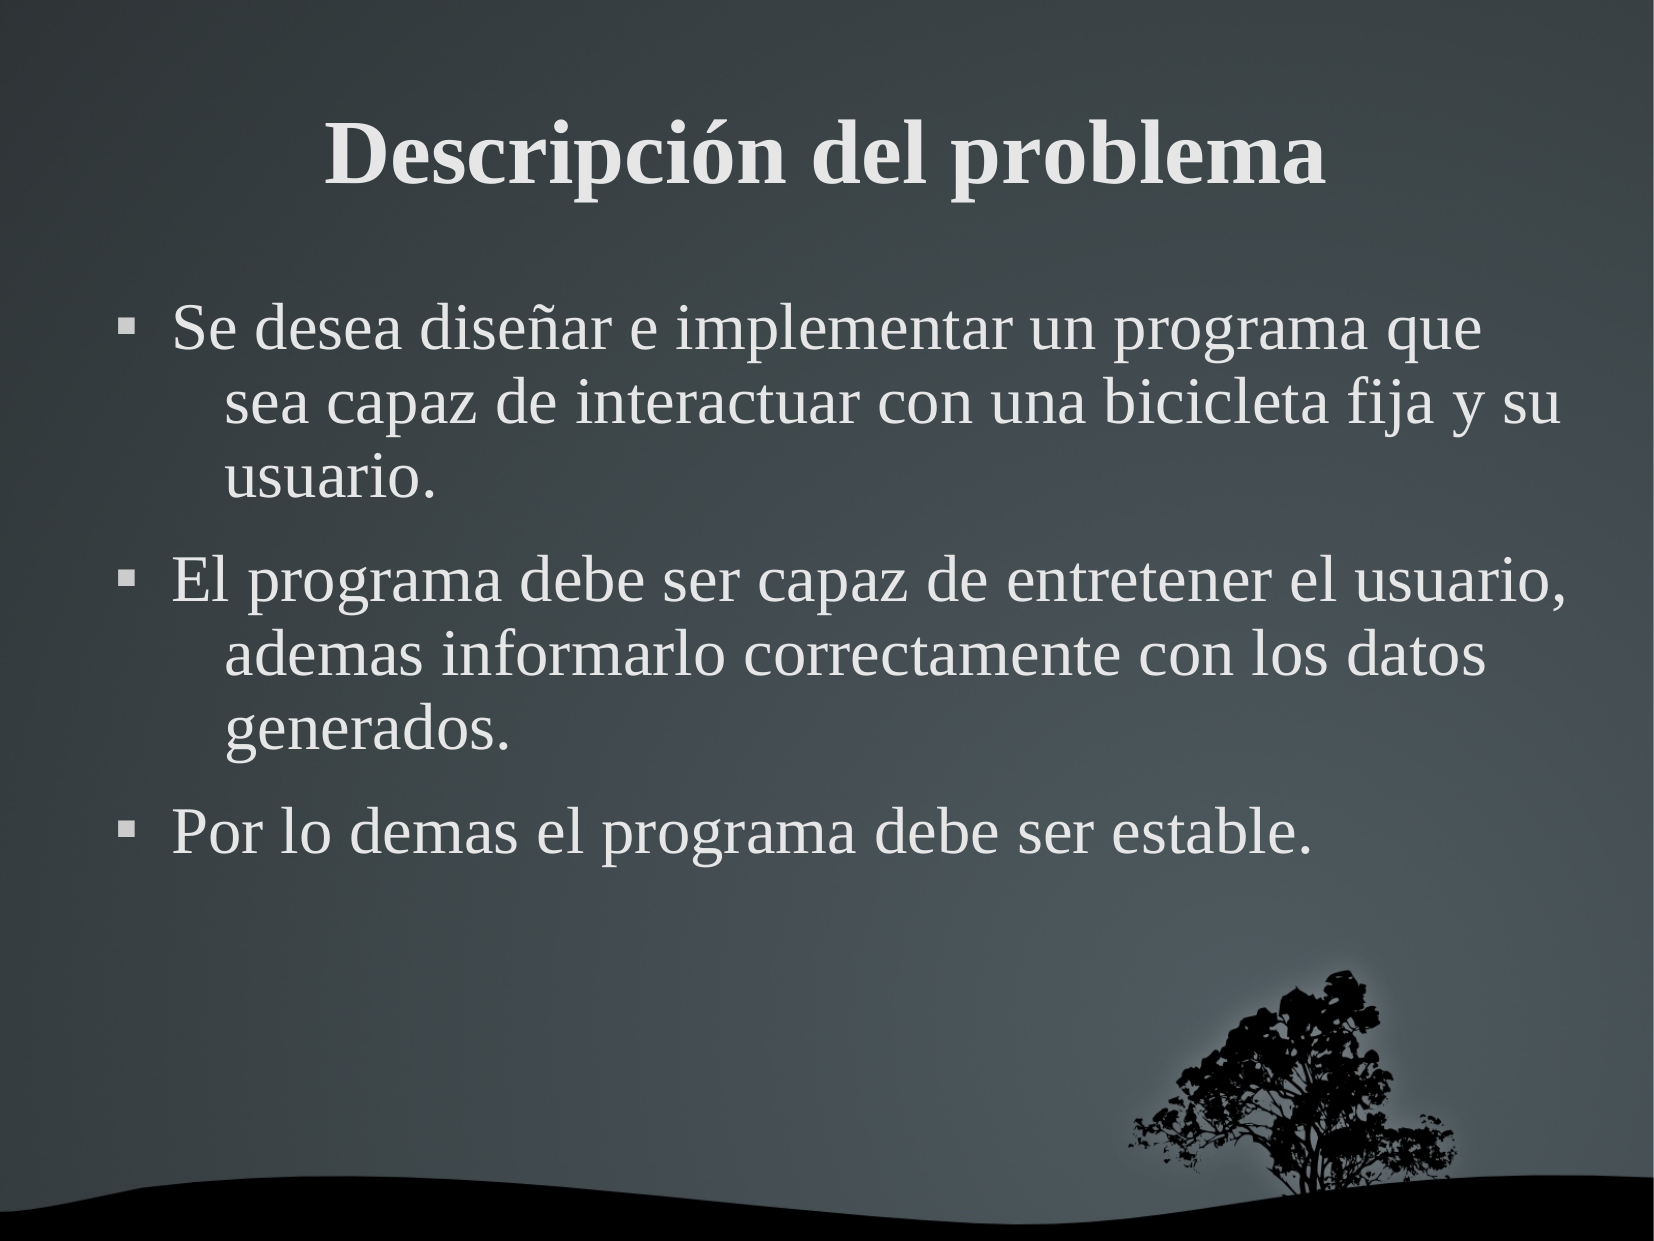

# Descripción del problema
Se desea diseñar e implementar un programa que sea capaz de interactuar con una bicicleta fija y su usuario.
El programa debe ser capaz de entretener el usuario, ademas informarlo correctamente con los datos generados.
Por lo demas el programa debe ser estable.